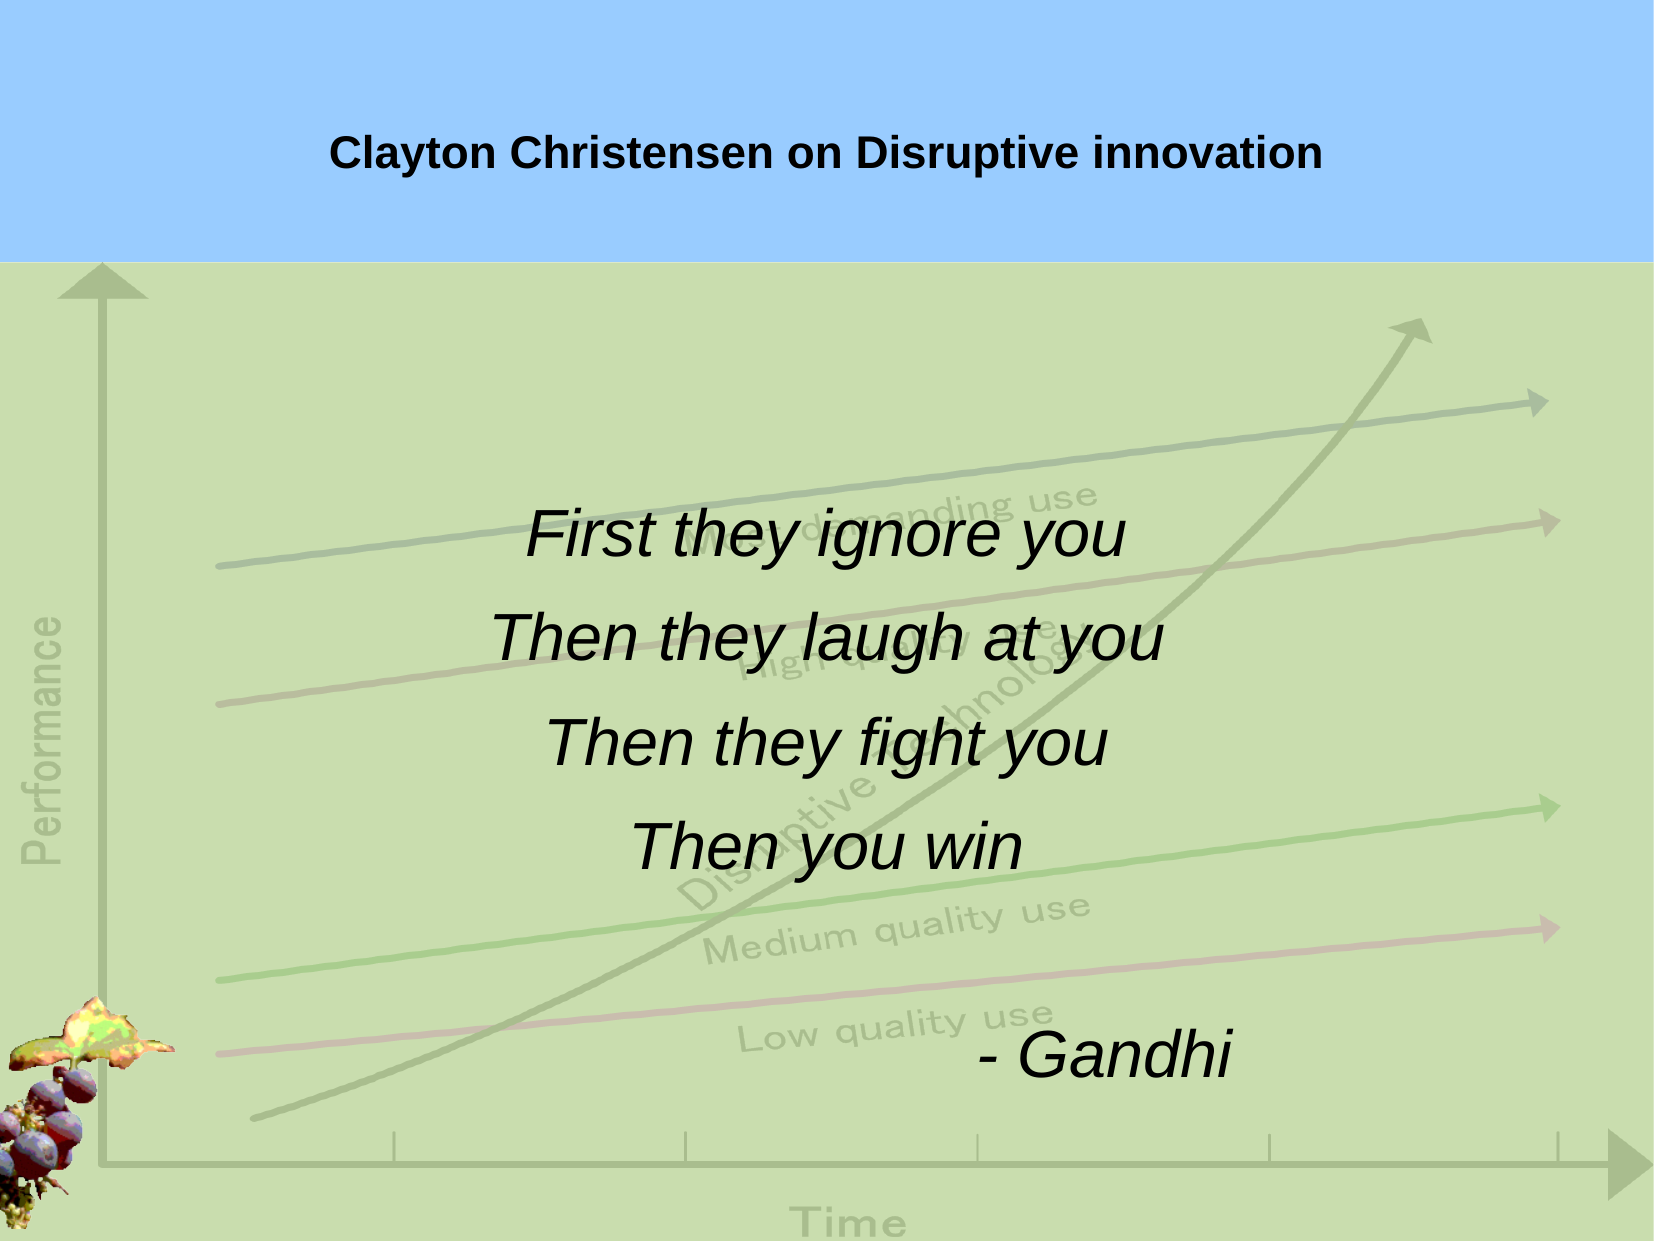

# Clayton Christensen on Disruptive innovation
First they ignore you
Then they laugh at you
Then they fight you
Then you win
 - Gandhi
2011-07-26
OSCON 2011
26